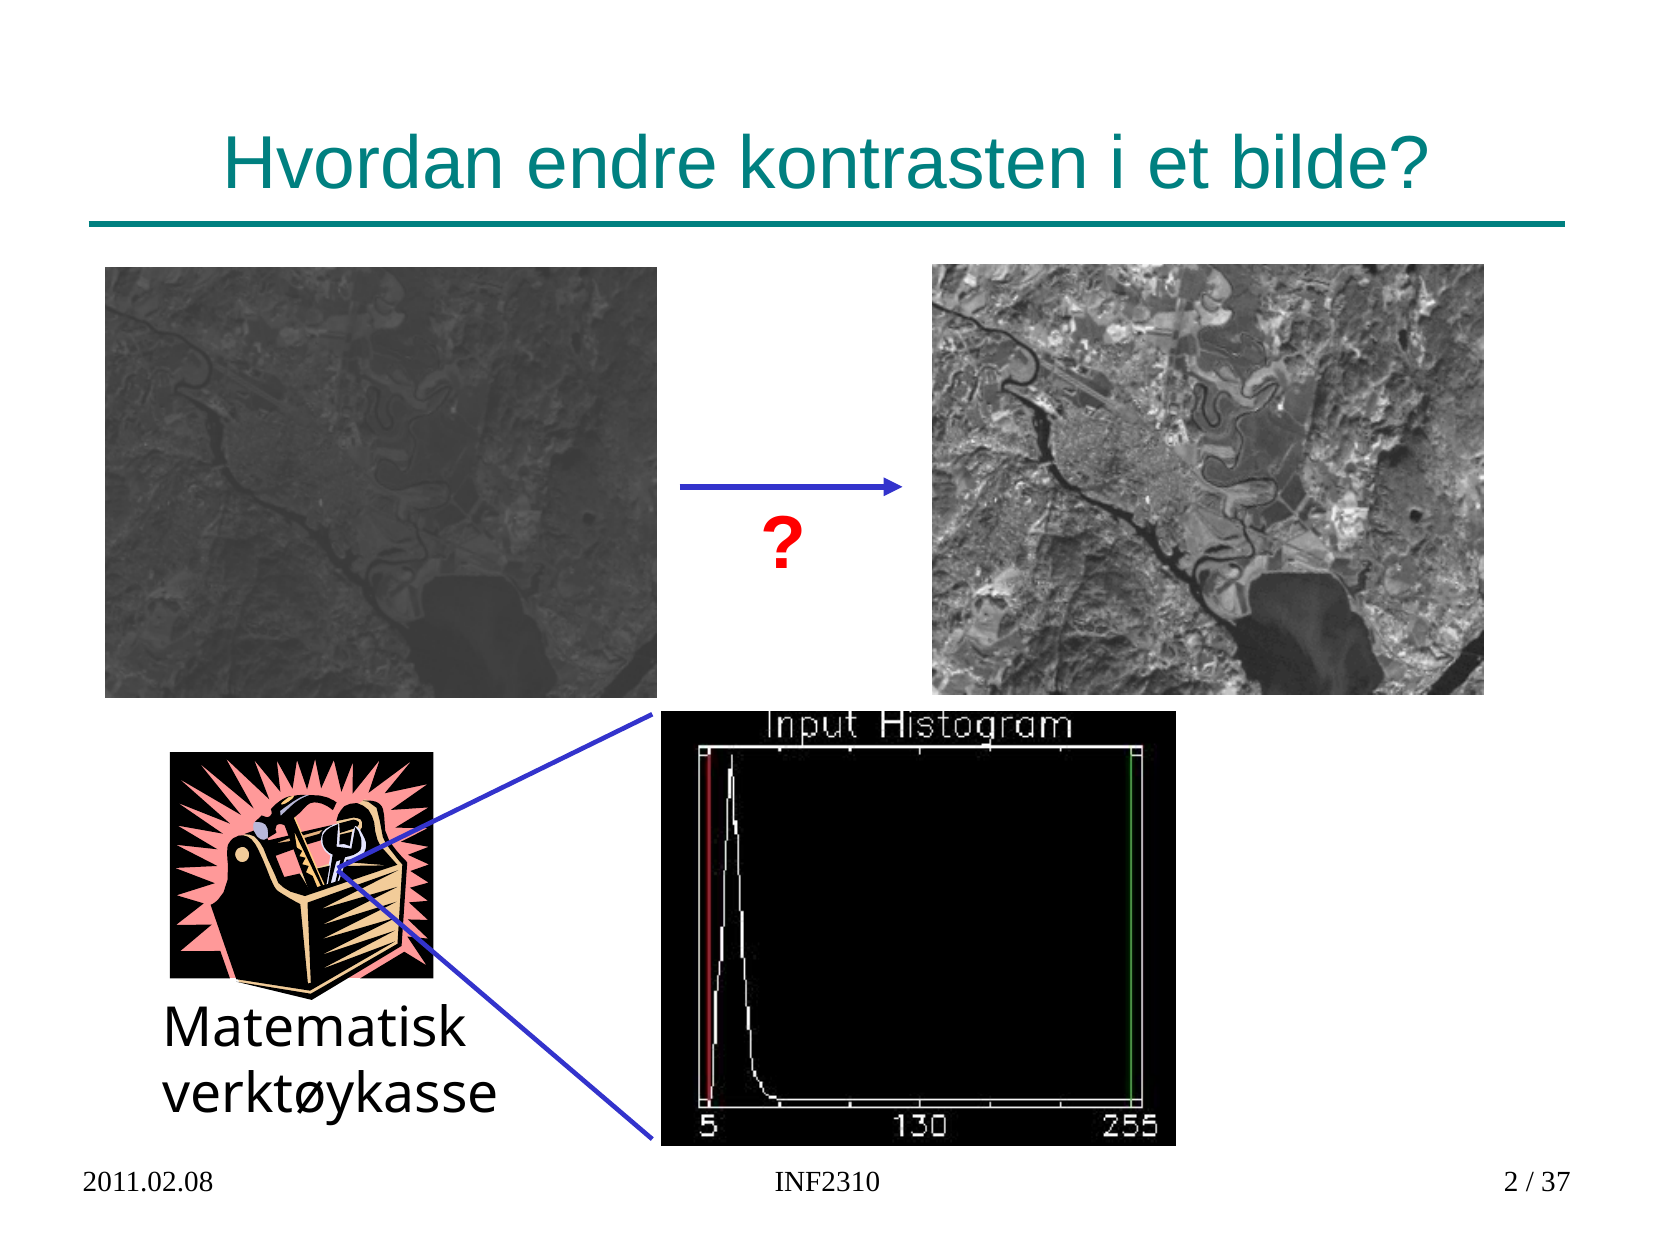

# Hvordan endre kontrasten i et bilde?
?
Matematisk verktøykasse
2011.02.08
INF2310
2